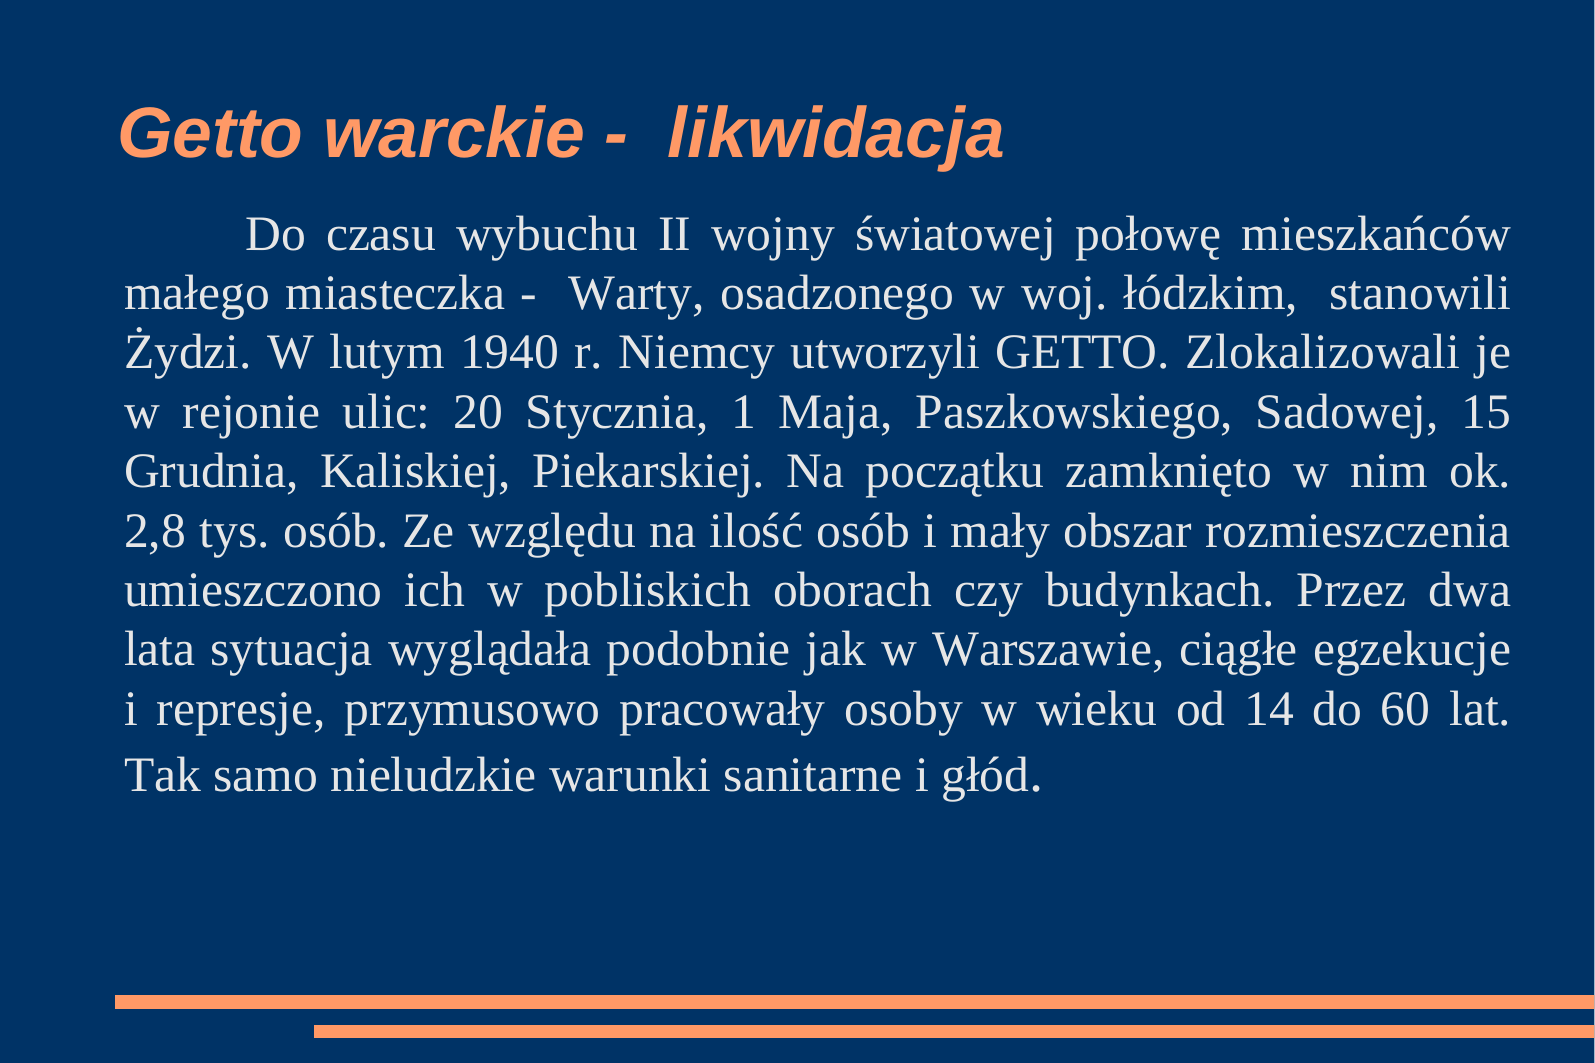

# Getto warckie - likwidacja
 Do czasu wybuchu II wojny światowej połowę mieszkańców małego miasteczka - Warty, osadzonego w woj. łódzkim, stanowili Żydzi. W lutym 1940 r. Niemcy utworzyli GETTO. Zlokalizowali je w rejonie ulic: 20 Stycznia, 1 Maja, Paszkowskiego, Sadowej, 15 Grudnia, Kaliskiej, Piekarskiej. Na początku zamknięto w nim ok. 2,8 tys. osób. Ze względu na ilość osób i mały obszar rozmieszczenia umieszczono ich w pobliskich oborach czy budynkach. Przez dwa lata sytuacja wyglądała podobnie jak w Warszawie, ciągłe egzekucje i represje, przymusowo pracowały osoby w wieku od 14 do 60 lat. Tak samo nieludzkie warunki sanitarne i głód.